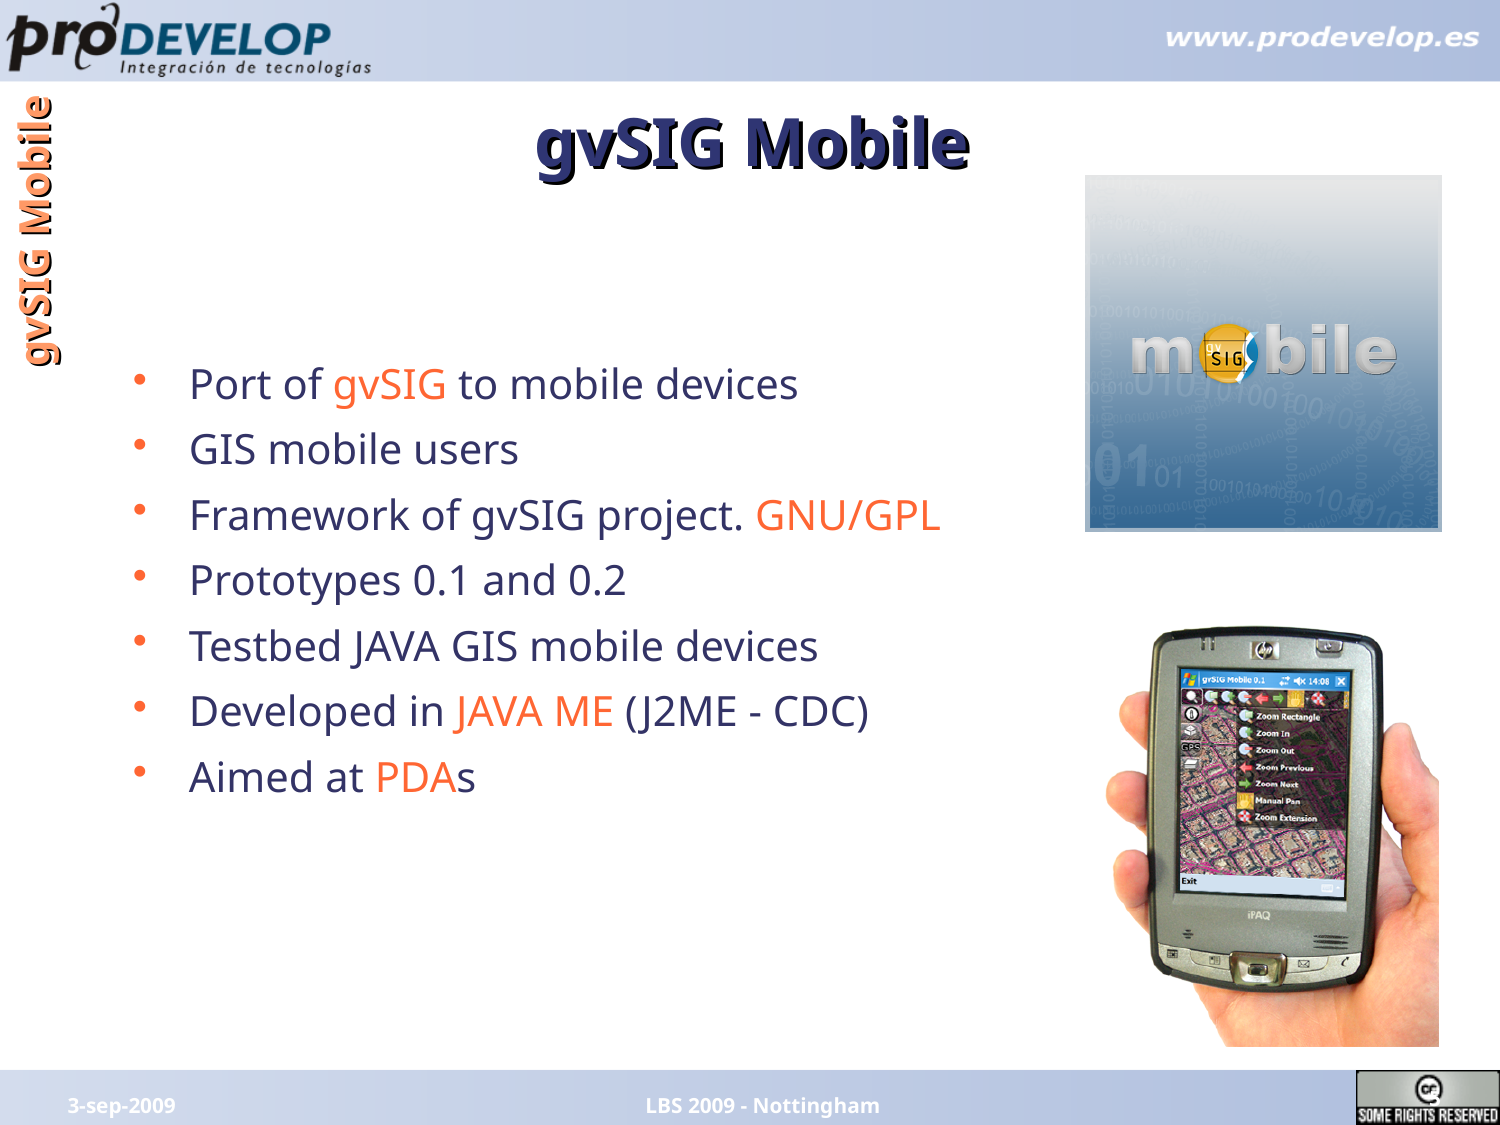

gvSIG Mobile
gvSIG Mobile
# Port of gvSIG to mobile devices
GIS mobile users
Framework of gvSIG project. GNU/GPL
Prototypes 0.1 and 0.2
Testbed JAVA GIS mobile devices
Developed in JAVA ME (J2ME - CDC)
Aimed at PDAs
3-sep-2009
LBS 2009 - Nottingham